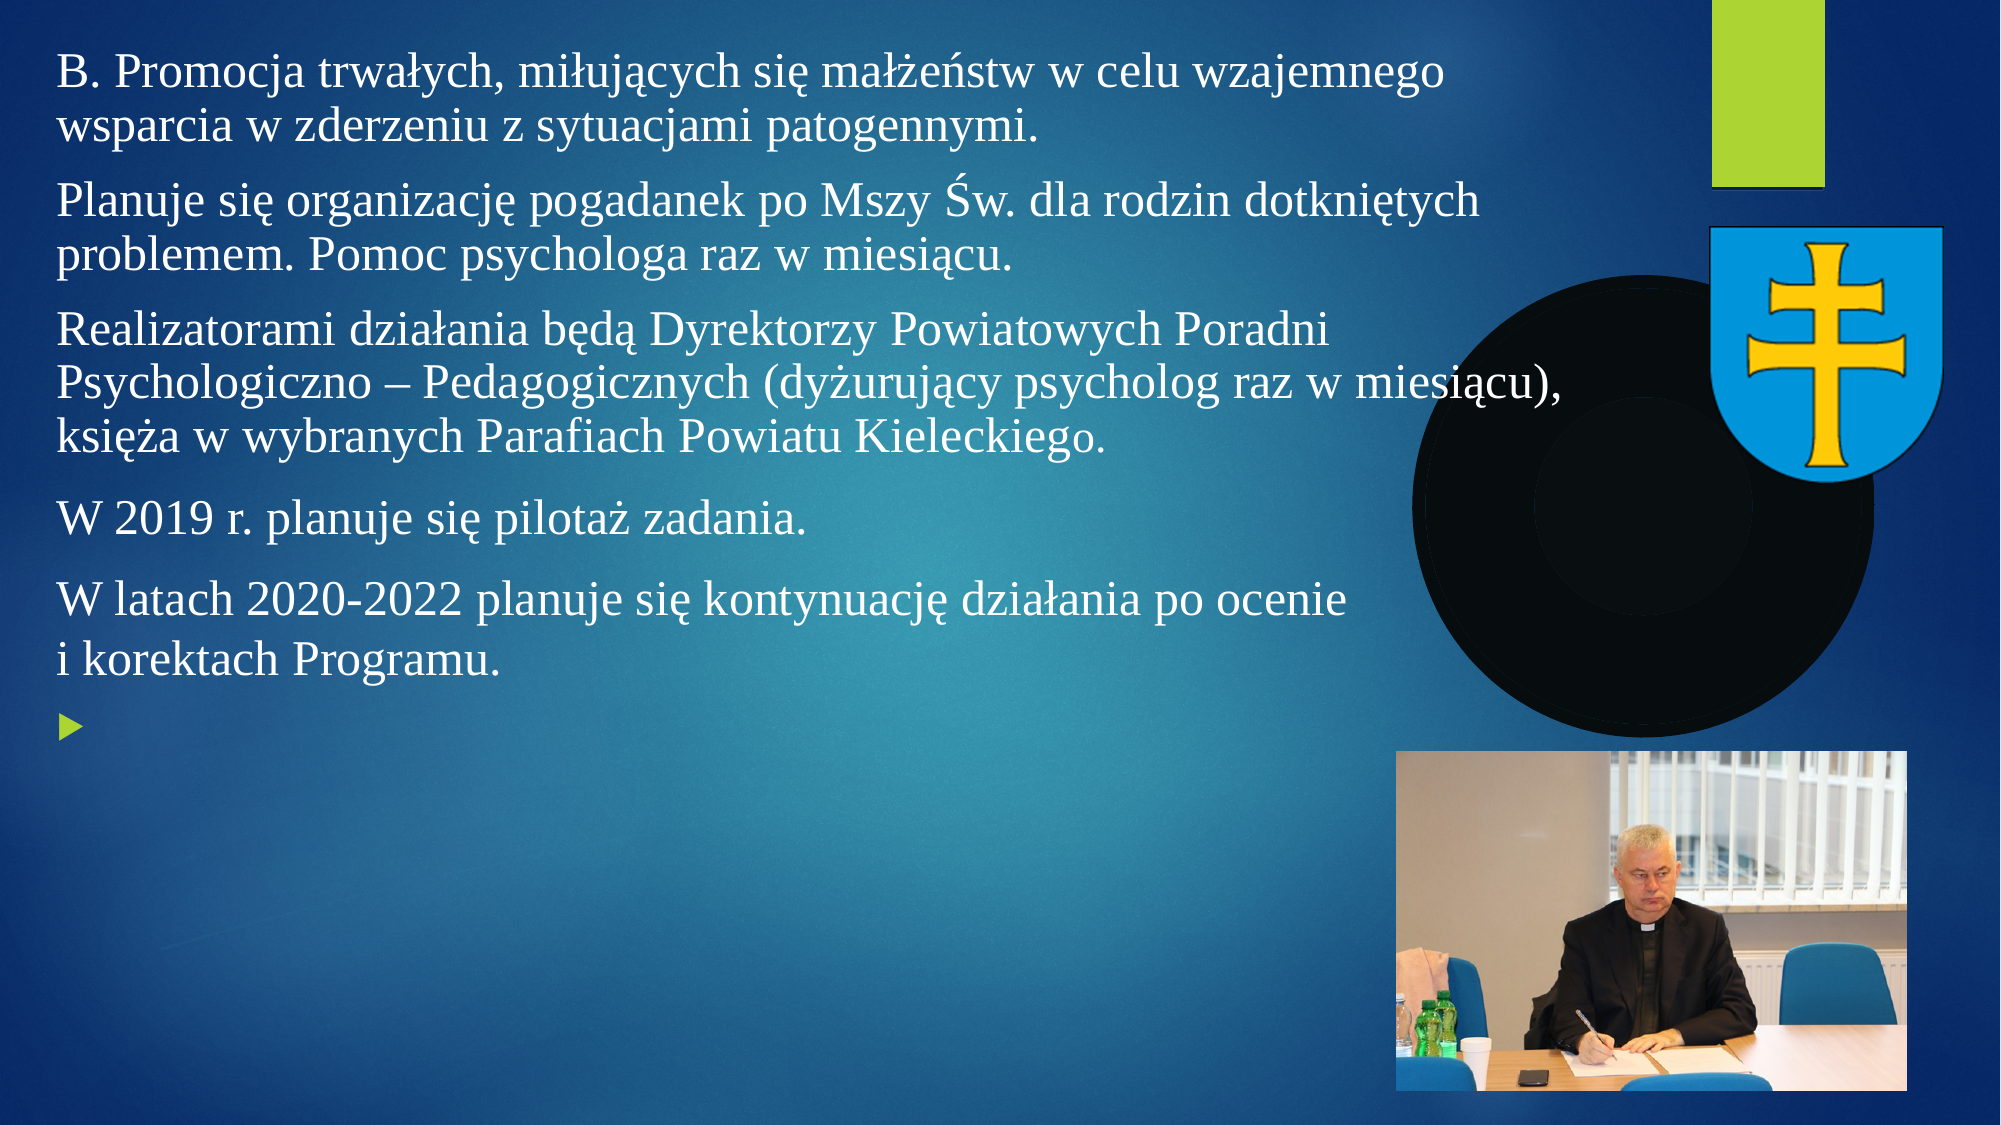

# B. Promocja trwałych, miłujących się małżeństw w celu wzajemnego wsparcia w zderzeniu z sytuacjami patogennymi.
Planuje się organizację pogadanek po Mszy Św. dla rodzin dotkniętych problemem. Pomoc psychologa raz w miesiącu.
Realizatorami działania będą Dyrektorzy Powiatowych Poradni Psychologiczno – Pedagogicznych (dyżurujący psycholog raz w miesiącu), księża w wybranych Parafiach Powiatu Kieleckiego.
W 2019 r. planuje się pilotaż zadania.
W latach 2020-2022 planuje się kontynuację działania po ocenie i korektach Programu.